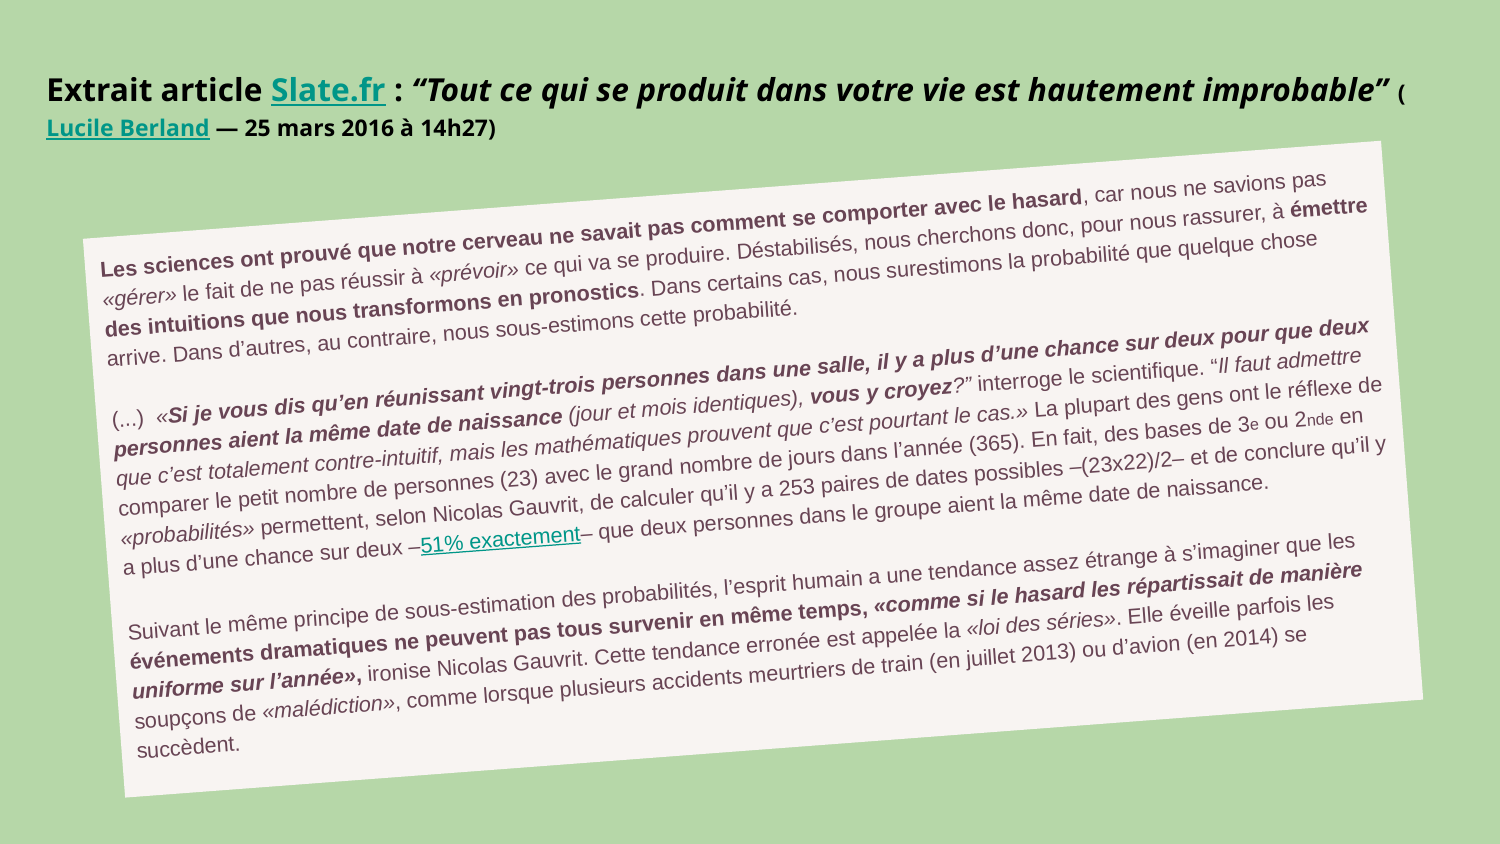

# Extrait article Slate.fr : “Tout ce qui se produit dans votre vie est hautement improbable” (Lucile Berland — 25 mars 2016 à 14h27)
Les sciences ont prouvé que notre cerveau ne savait pas comment se comporter avec le hasard, car nous ne savions pas «gérer» le fait de ne pas réussir à «prévoir» ce qui va se produire. Déstabilisés, nous cherchons donc, pour nous rassurer, à émettre des intuitions que nous transformons en pronostics. Dans certains cas, nous surestimons la probabilité que quelque chose arrive. Dans d’autres, au contraire, nous sous-estimons cette probabilité.
(...) «Si je vous dis qu’en réunissant vingt-trois personnes dans une salle, il y a plus d’une chance sur deux pour que deux personnes aient la même date de naissance (jour et mois identiques), vous y croyez?” interroge le scientifique. “Il faut admettre que c’est totalement contre-intuitif, mais les mathématiques prouvent que c’est pourtant le cas.» La plupart des gens ont le réflexe de comparer le petit nombre de personnes (23) avec le grand nombre de jours dans l’année (365). En fait, des bases de 3e ou 2nde en «probabilités» permettent, selon Nicolas Gauvrit, de calculer qu’il y a 253 paires de dates possibles –(23x22)/2– et de conclure qu’il y a plus d’une chance sur deux –51% exactement– que deux personnes dans le groupe aient la même date de naissance.
Suivant le même principe de sous-estimation des probabilités, l’esprit humain a une tendance assez étrange à s’imaginer que les événements dramatiques ne peuvent pas tous survenir en même temps, «comme si le hasard les répartissait de manière uniforme sur l’année», ironise Nicolas Gauvrit. Cette tendance erronée est appelée la «loi des séries». Elle éveille parfois les soupçons de «malédiction», comme lorsque plusieurs accidents meurtriers de train (en juillet 2013) ou d’avion (en 2014) se succèdent.